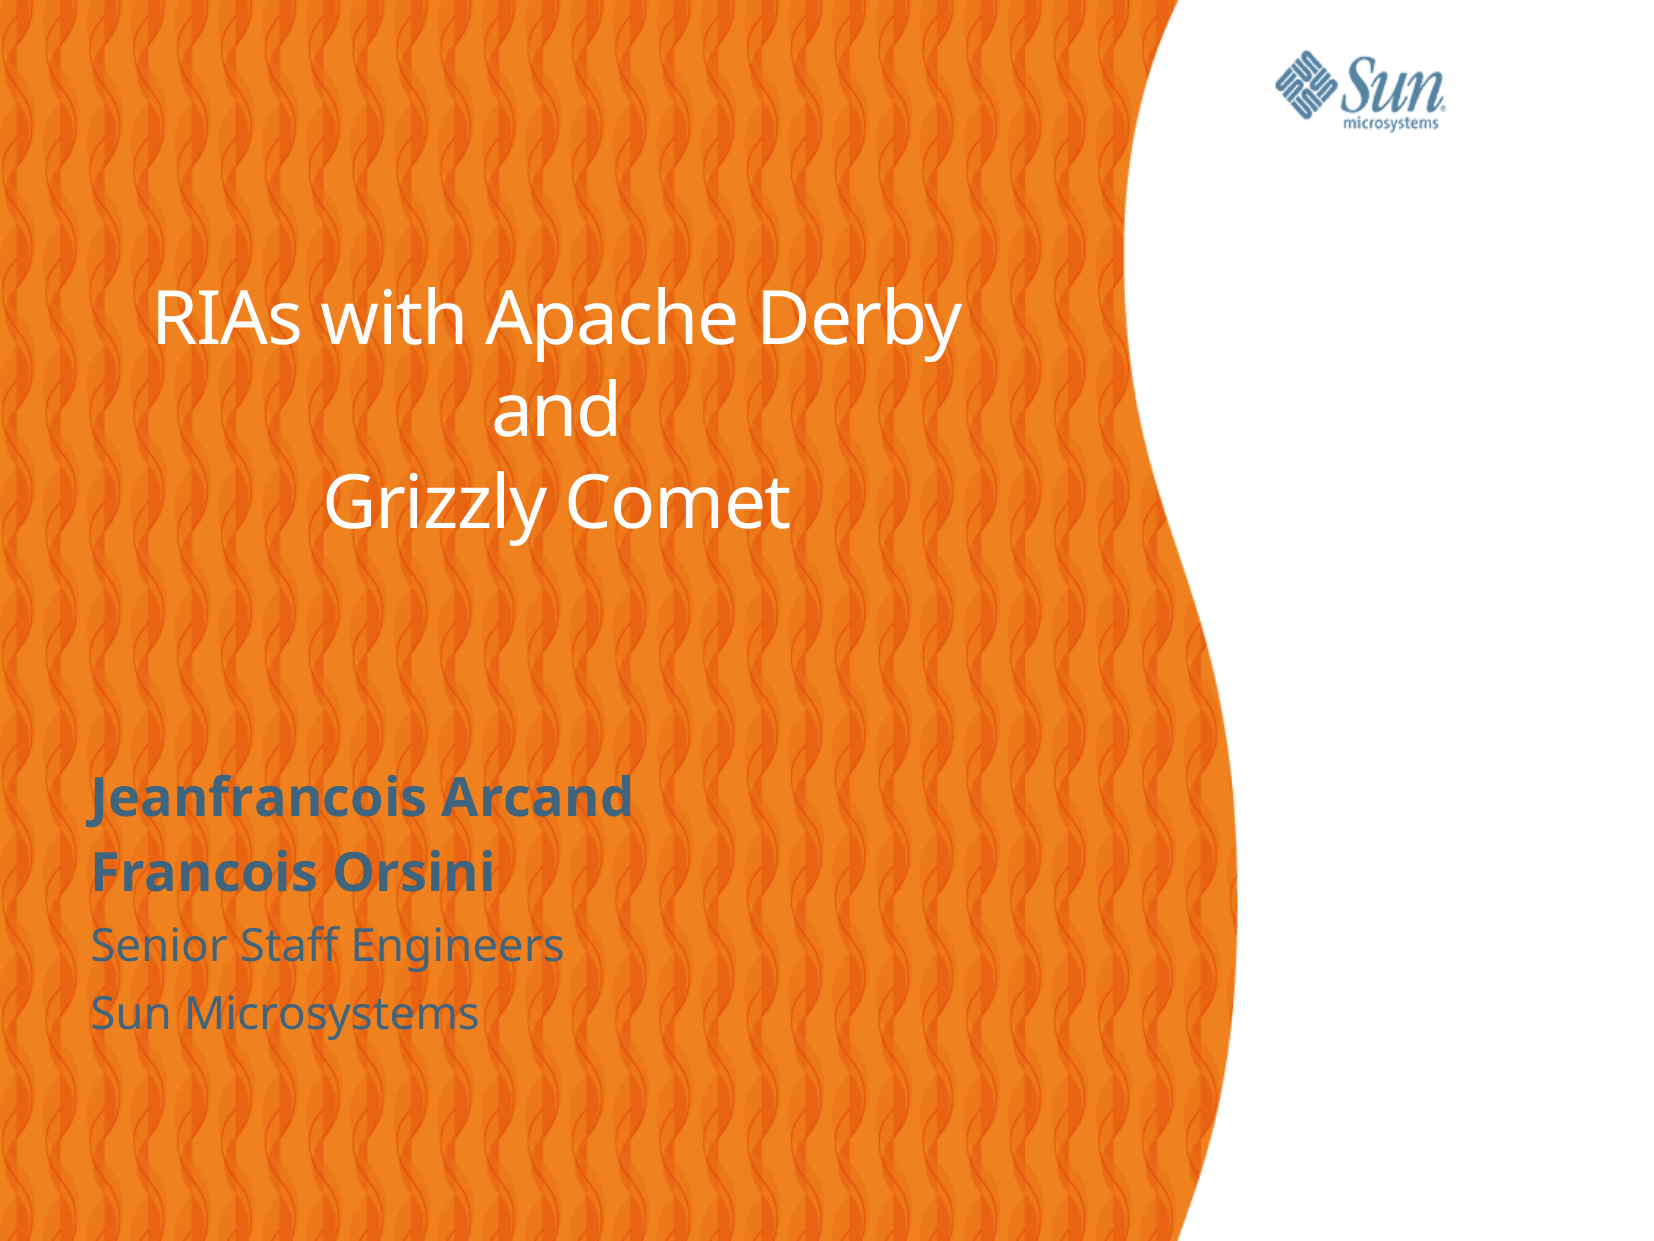

RIAs with Apache Derby
and
Grizzly Comet
# Jeanfrancois Arcand
Francois Orsini
Senior Staff Engineers
Sun Microsystems